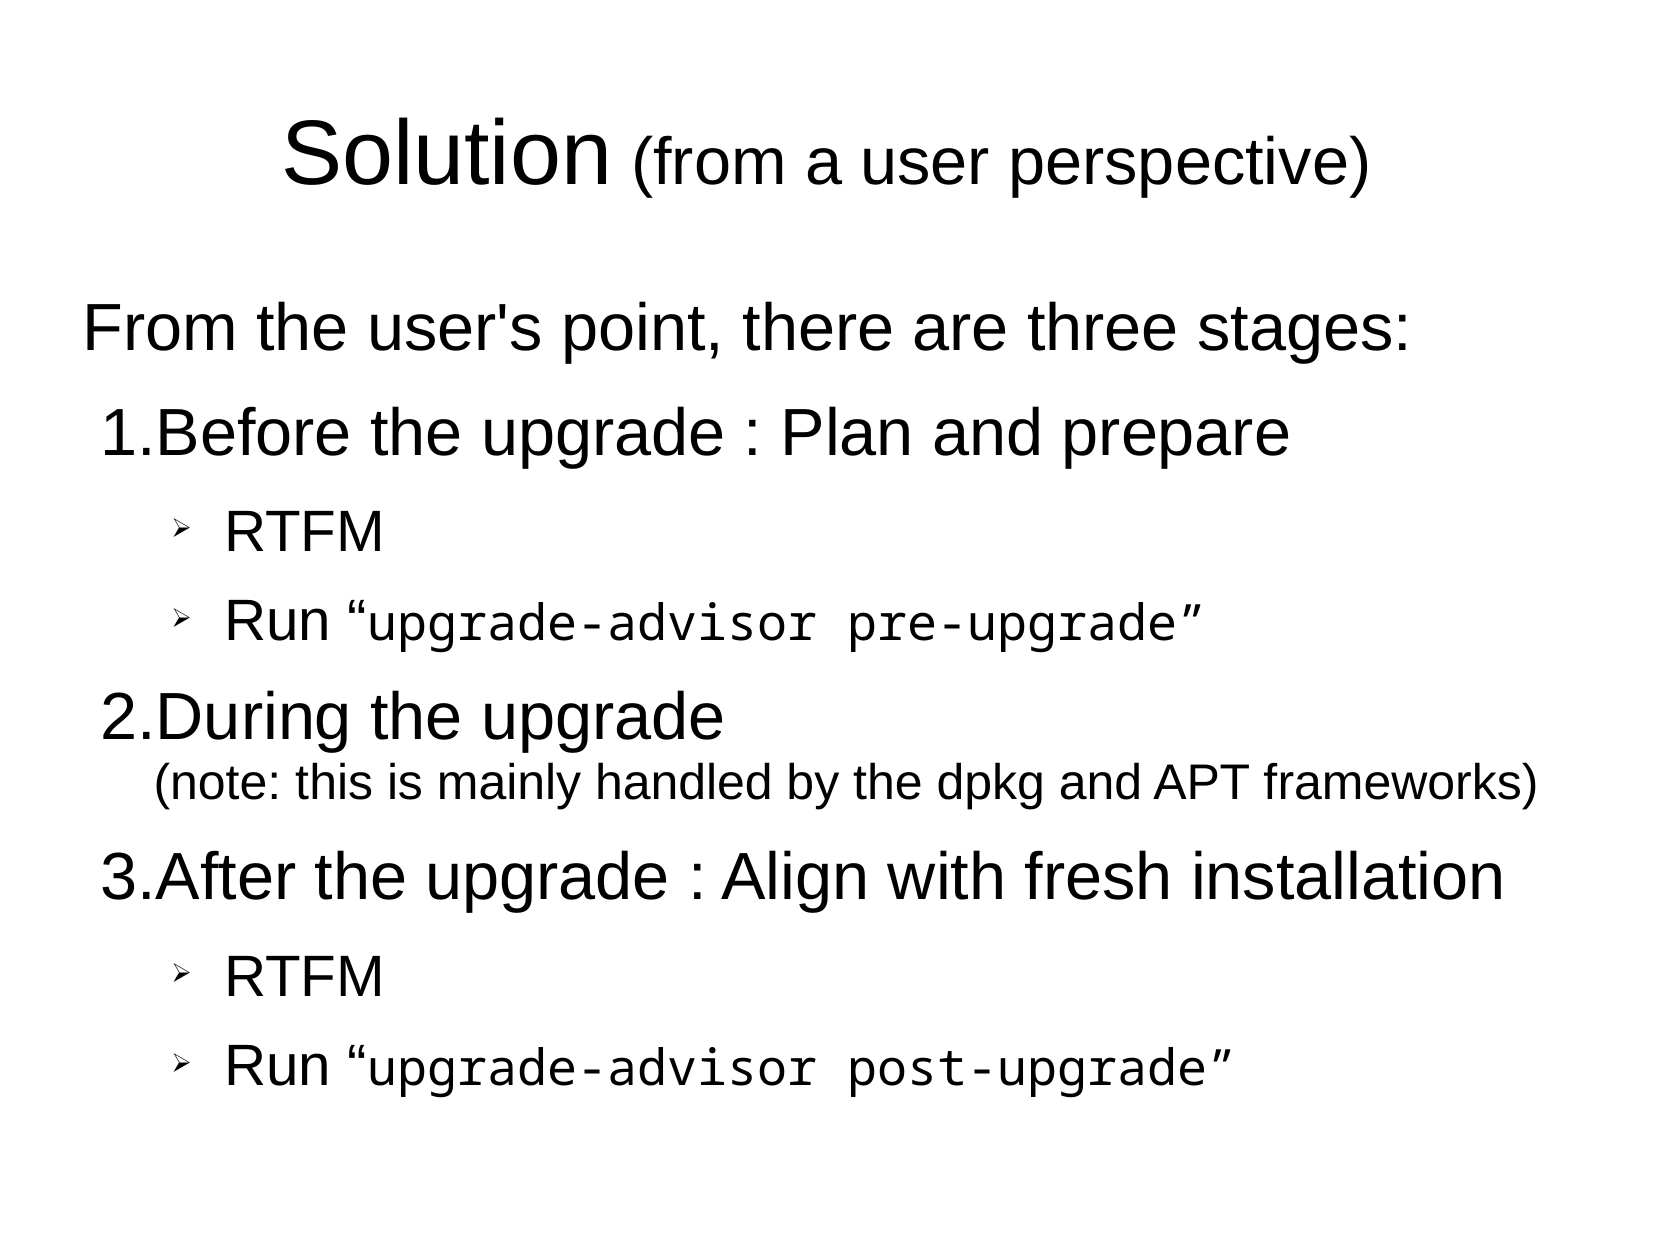

# Solution (from a user perspective)
From the user's point, there are three stages:
Before the upgrade : Plan and prepare
RTFM
Run “upgrade-advisor pre-upgrade”
During the upgrade
(note: this is mainly handled by the dpkg and APT frameworks)
After the upgrade : Align with fresh installation
RTFM
Run “upgrade-advisor post-upgrade”